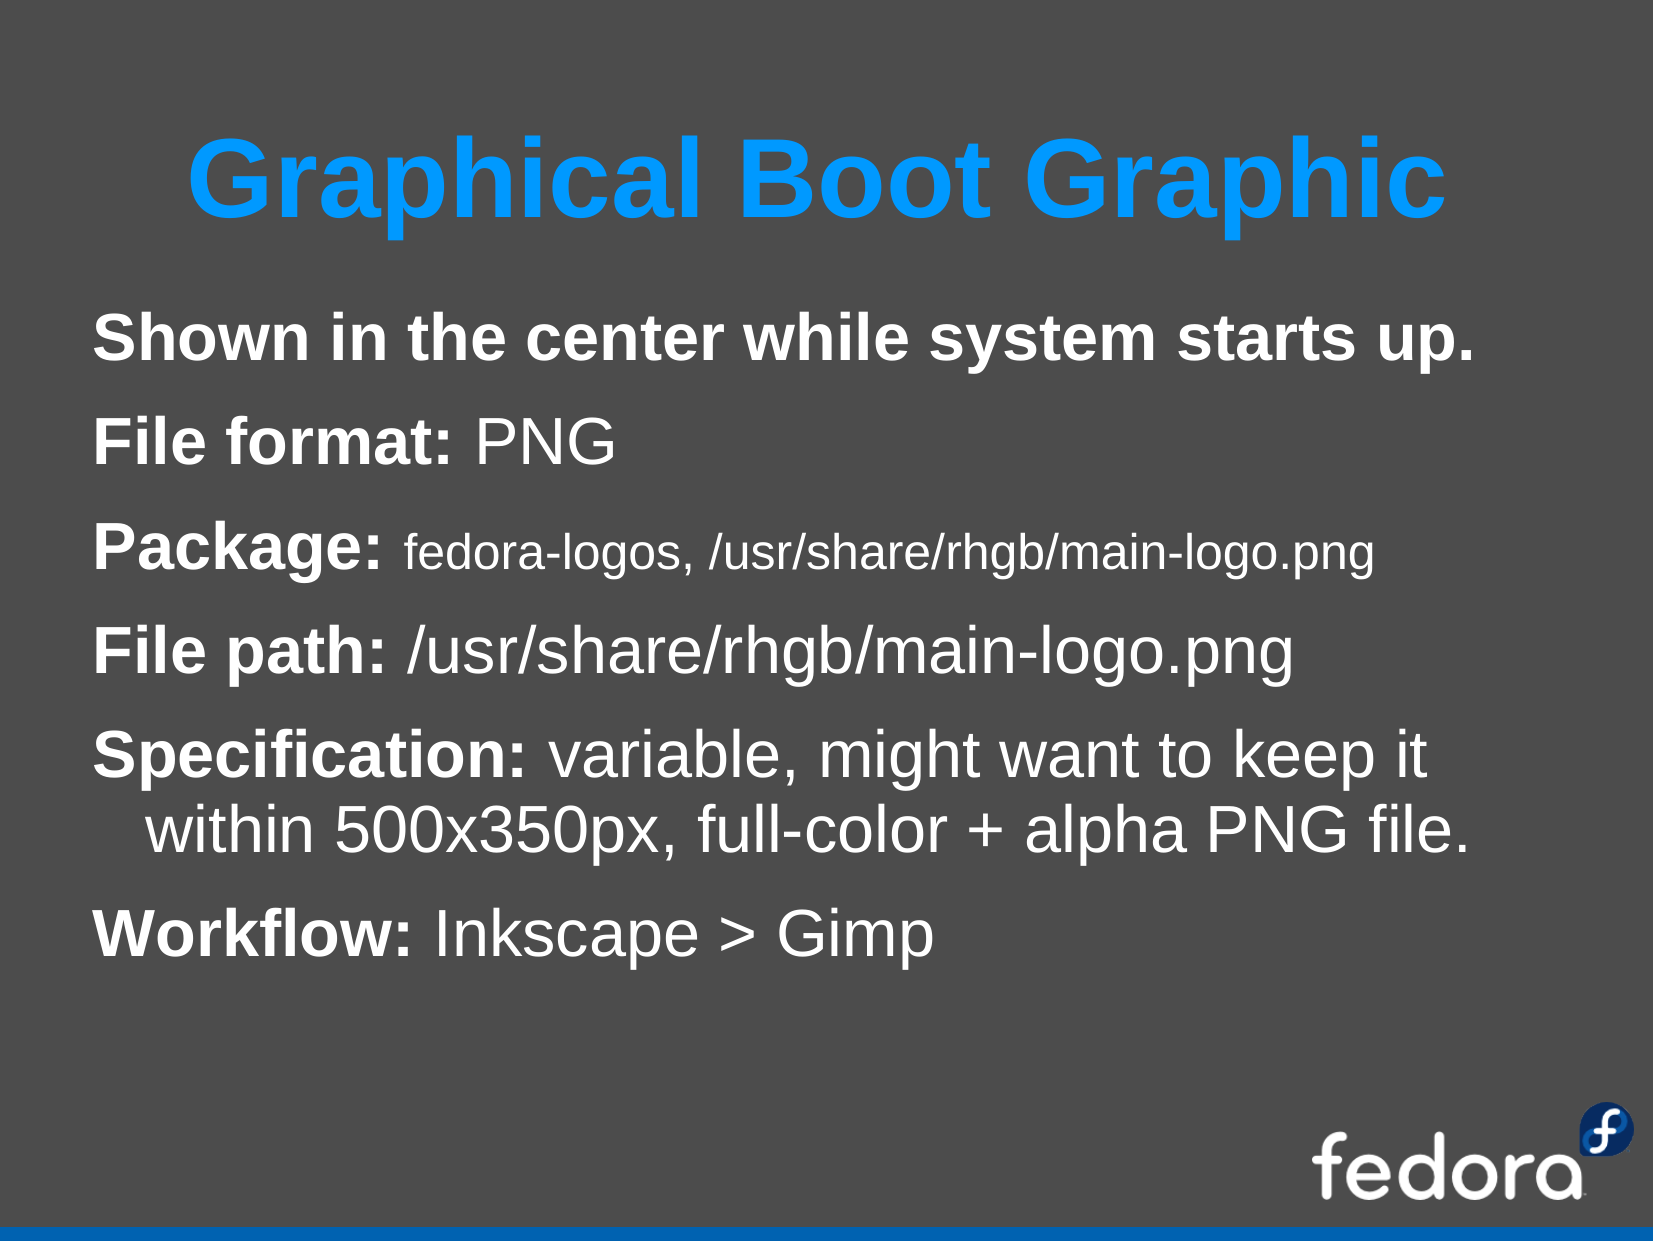

# Graphical Boot Graphic
Shown in the center while system starts up.
File format: PNG
Package: fedora-logos, /usr/share/rhgb/main-logo.png
File path: /usr/share/rhgb/main-logo.png
Specification: variable, might want to keep it within 500x350px, full-color + alpha PNG file.
Workflow: Inkscape > Gimp